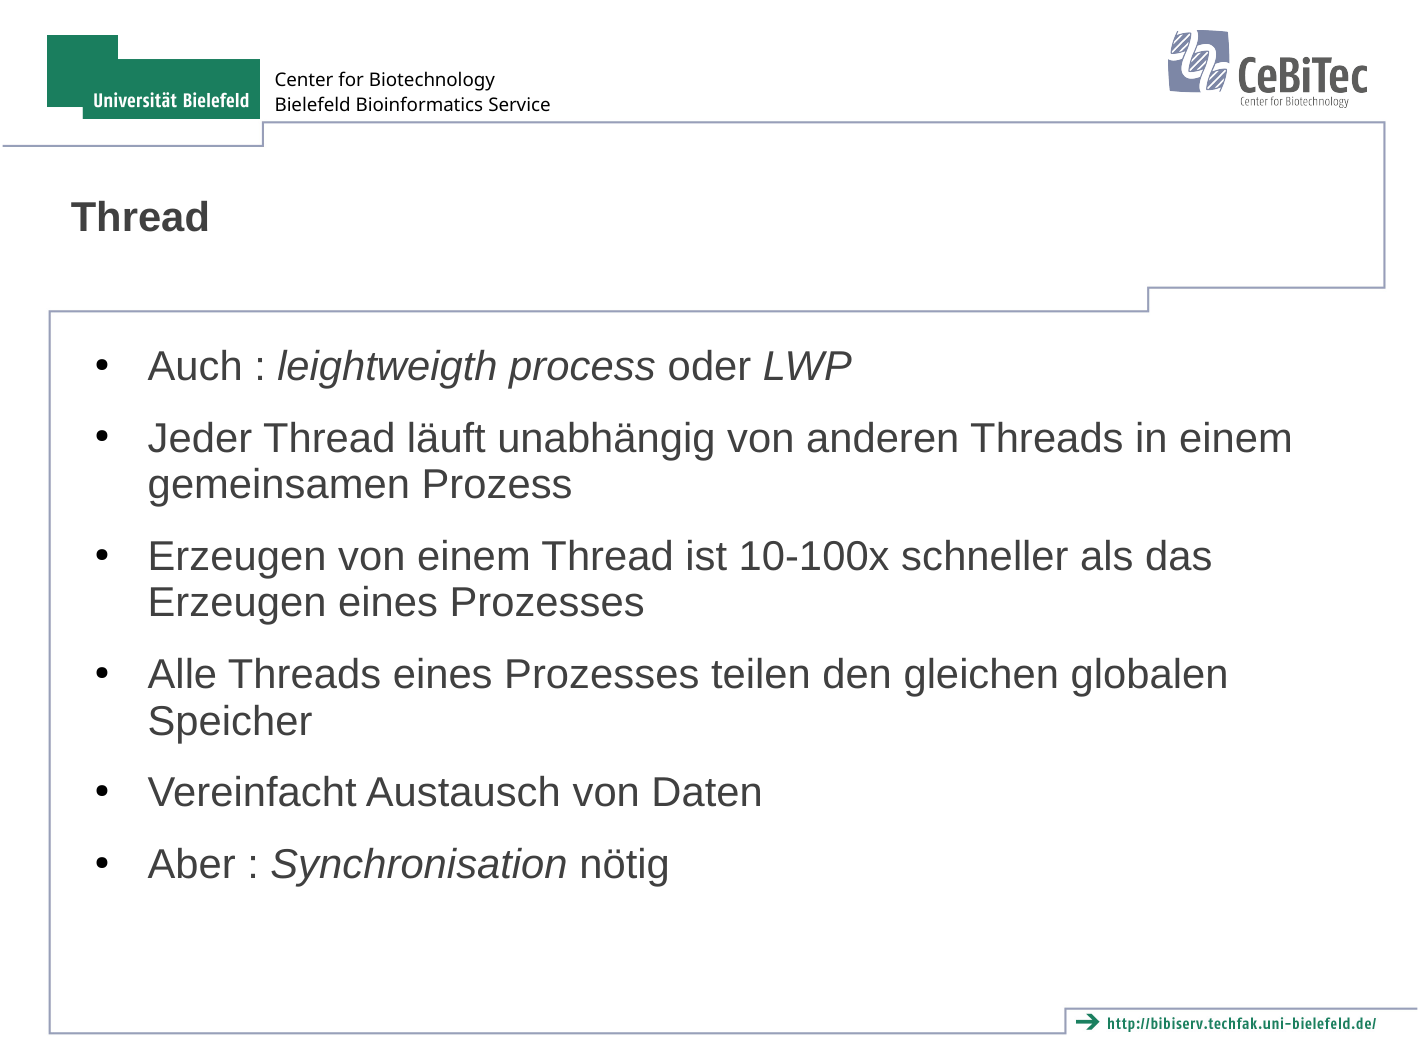

# Thread
Auch : leightweigth process oder LWP
Jeder Thread läuft unabhängig von anderen Threads in einem gemeinsamen Prozess
Erzeugen von einem Thread ist 10-100x schneller als das Erzeugen eines Prozesses
Alle Threads eines Prozesses teilen den gleichen globalen Speicher
Vereinfacht Austausch von Daten
Aber : Synchronisation nötig